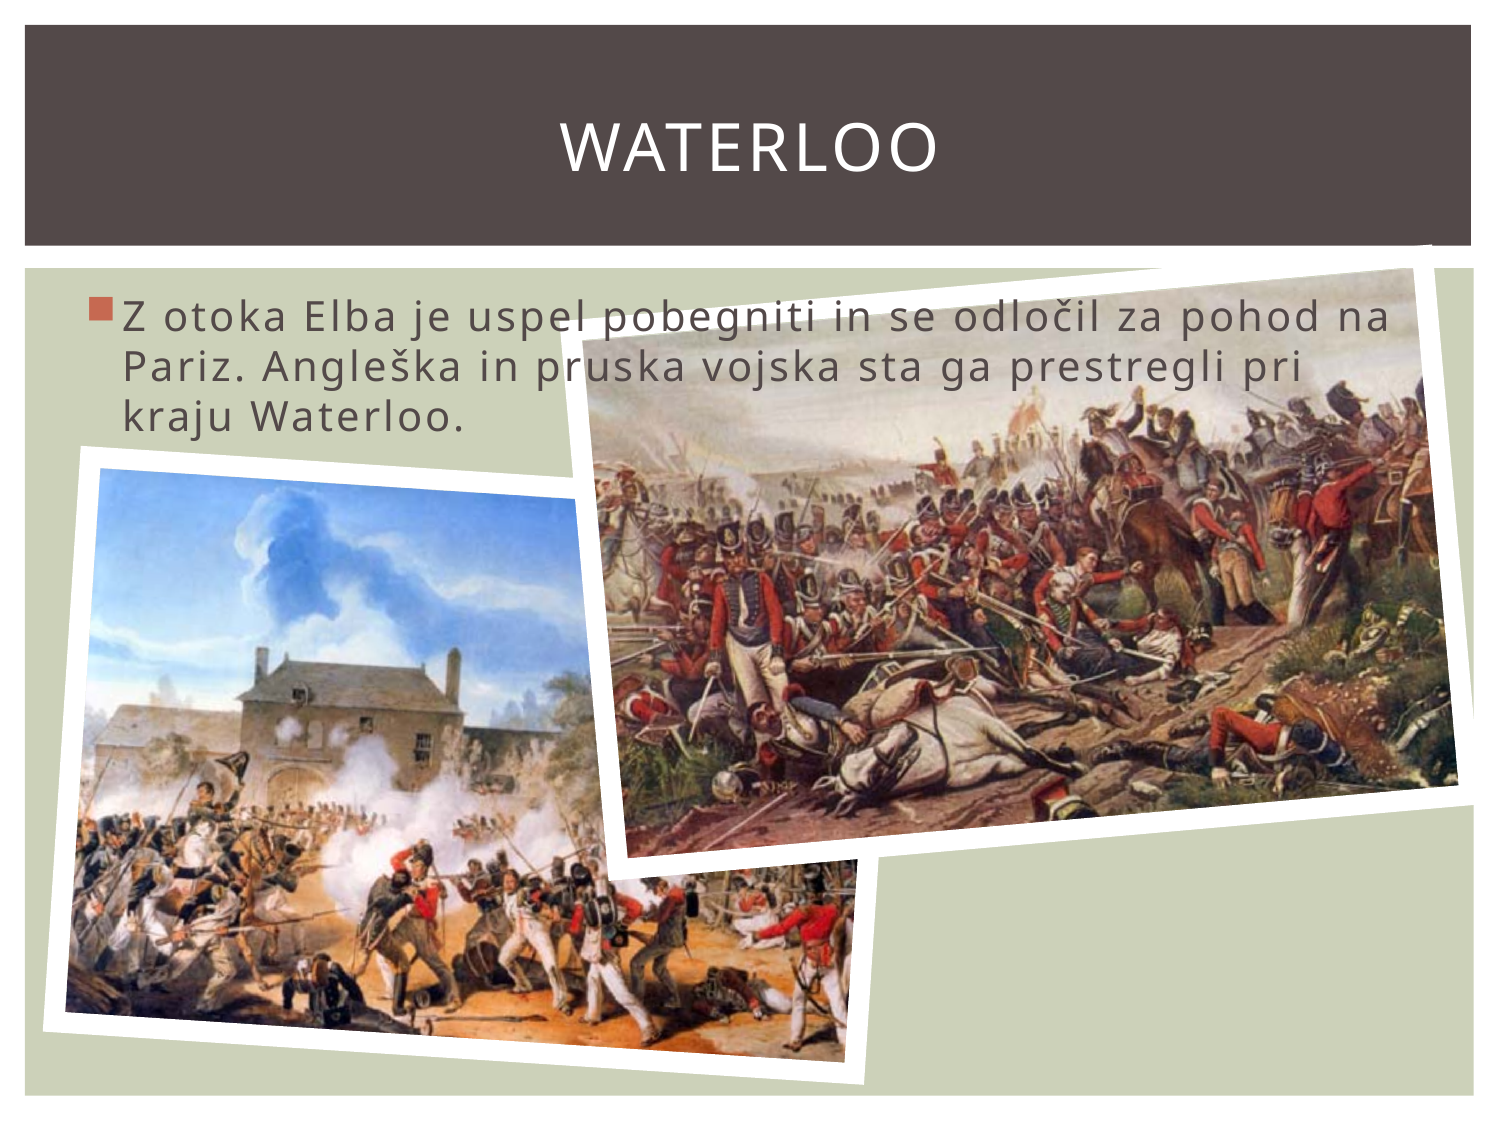

waterloo
# Z otoka Elba je uspel pobegniti in se odločil za pohod na Pariz. Angleška in pruska vojska sta ga prestregli pri kraju Waterloo.